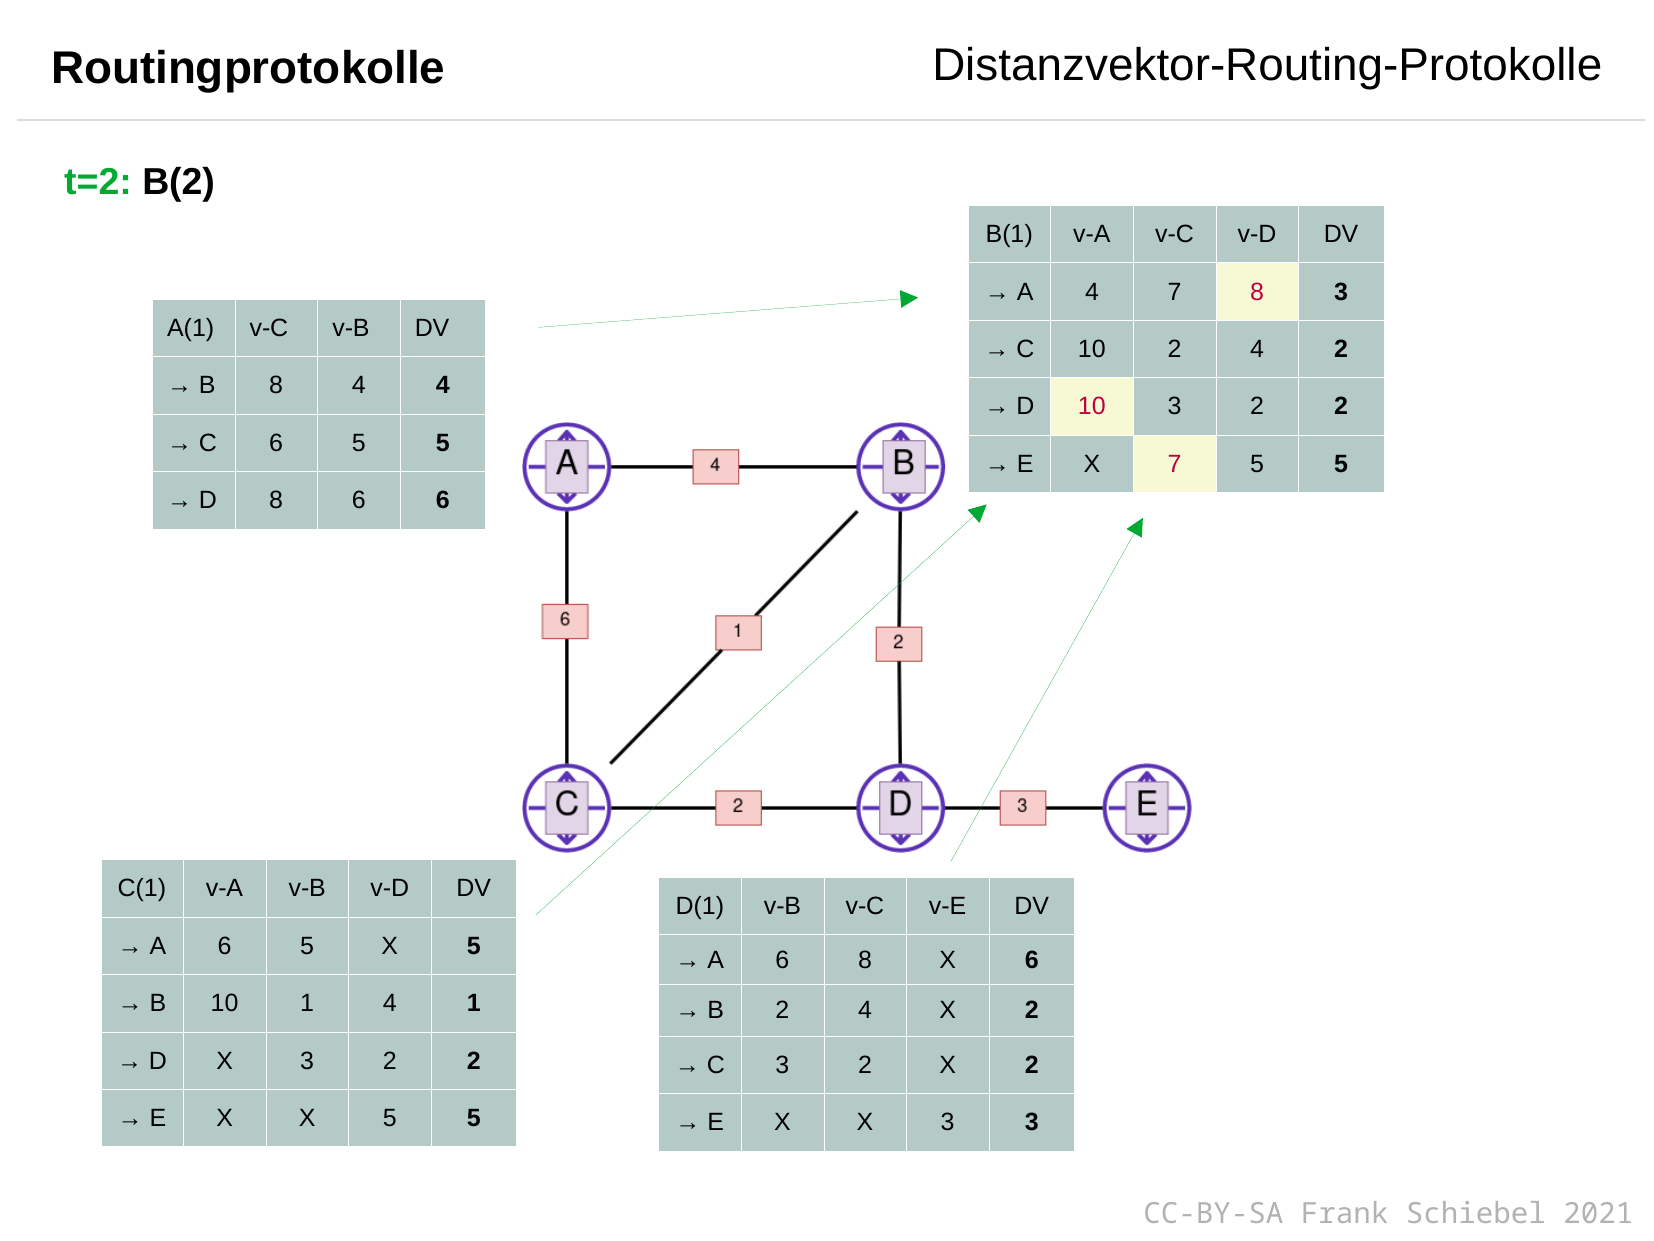

Distanzvektor-Routing-Protokolle
Routingprotokolle
t=2: B(2)
| B(1) | v-A | v-C | v-D | DV |
| --- | --- | --- | --- | --- |
| → A | 4 | 7 | 8 | 3 |
| → C | 10 | 2 | 4 | 2 |
| → D | 10 | 3 | 2 | 2 |
| → E | X | 7 | 5 | 5 |
| A(1) | v-C | v-B | DV |
| --- | --- | --- | --- |
| → B | 8 | 4 | 4 |
| → C | 6 | 5 | 5 |
| → D | 8 | 6 | 6 |
| C(1) | v-A | v-B | v-D | DV |
| --- | --- | --- | --- | --- |
| → A | 6 | 5 | X | 5 |
| → B | 10 | 1 | 4 | 1 |
| → D | X | 3 | 2 | 2 |
| → E | X | X | 5 | 5 |
| D(1) | v-B | v-C | v-E | DV |
| --- | --- | --- | --- | --- |
| → A | 6 | 8 | X | 6 |
| → B | 2 | 4 | X | 2 |
| → C | 3 | 2 | X | 2 |
| → E | X | X | 3 | 3 |